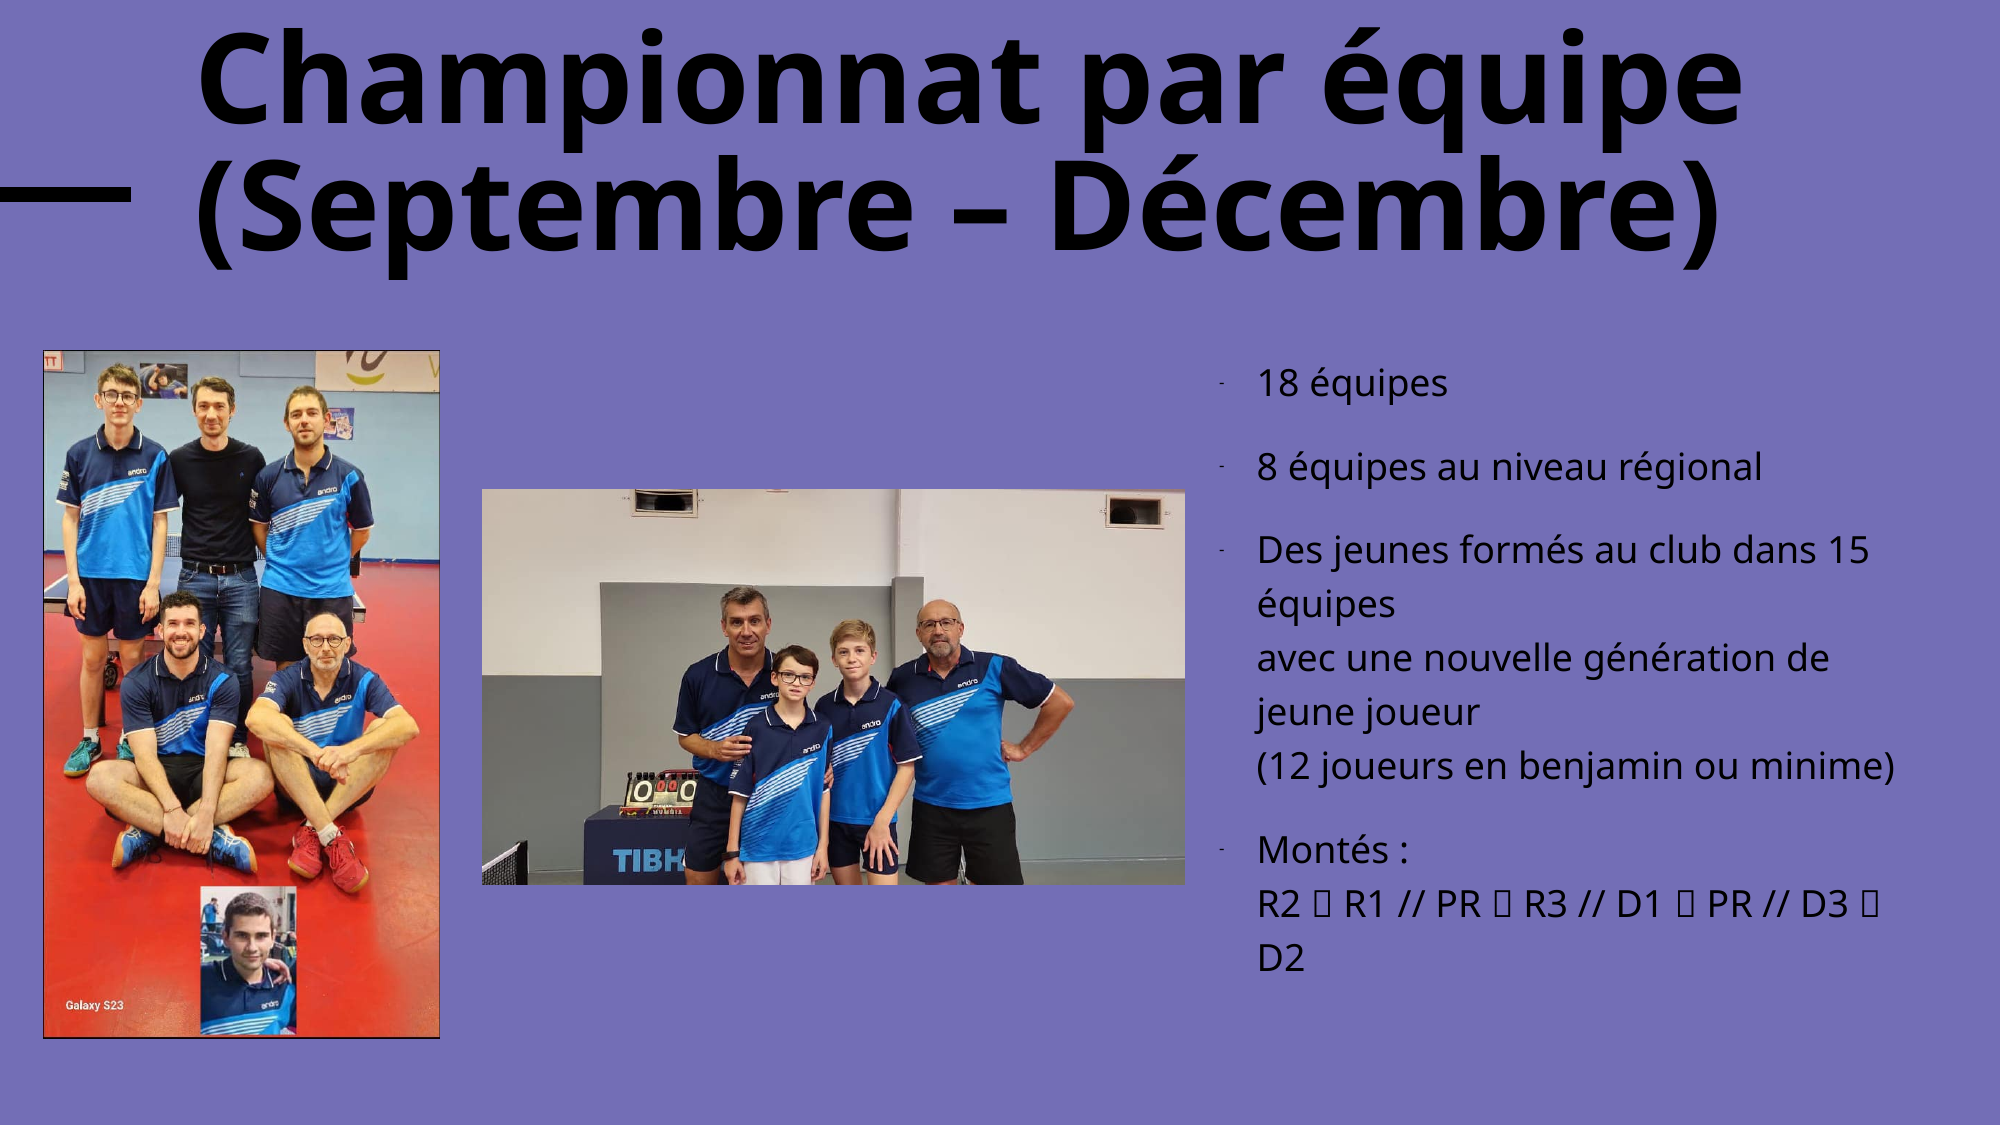

# Championnat par équipe (Septembre – Décembre)
18 équipes
8 équipes au niveau régional
Des jeunes formés au club dans 15 équipes
avec une nouvelle génération de jeune joueur
(12 joueurs en benjamin ou minime)
Montés :
R2  R1 // PR  R3 // D1  PR // D3  D2